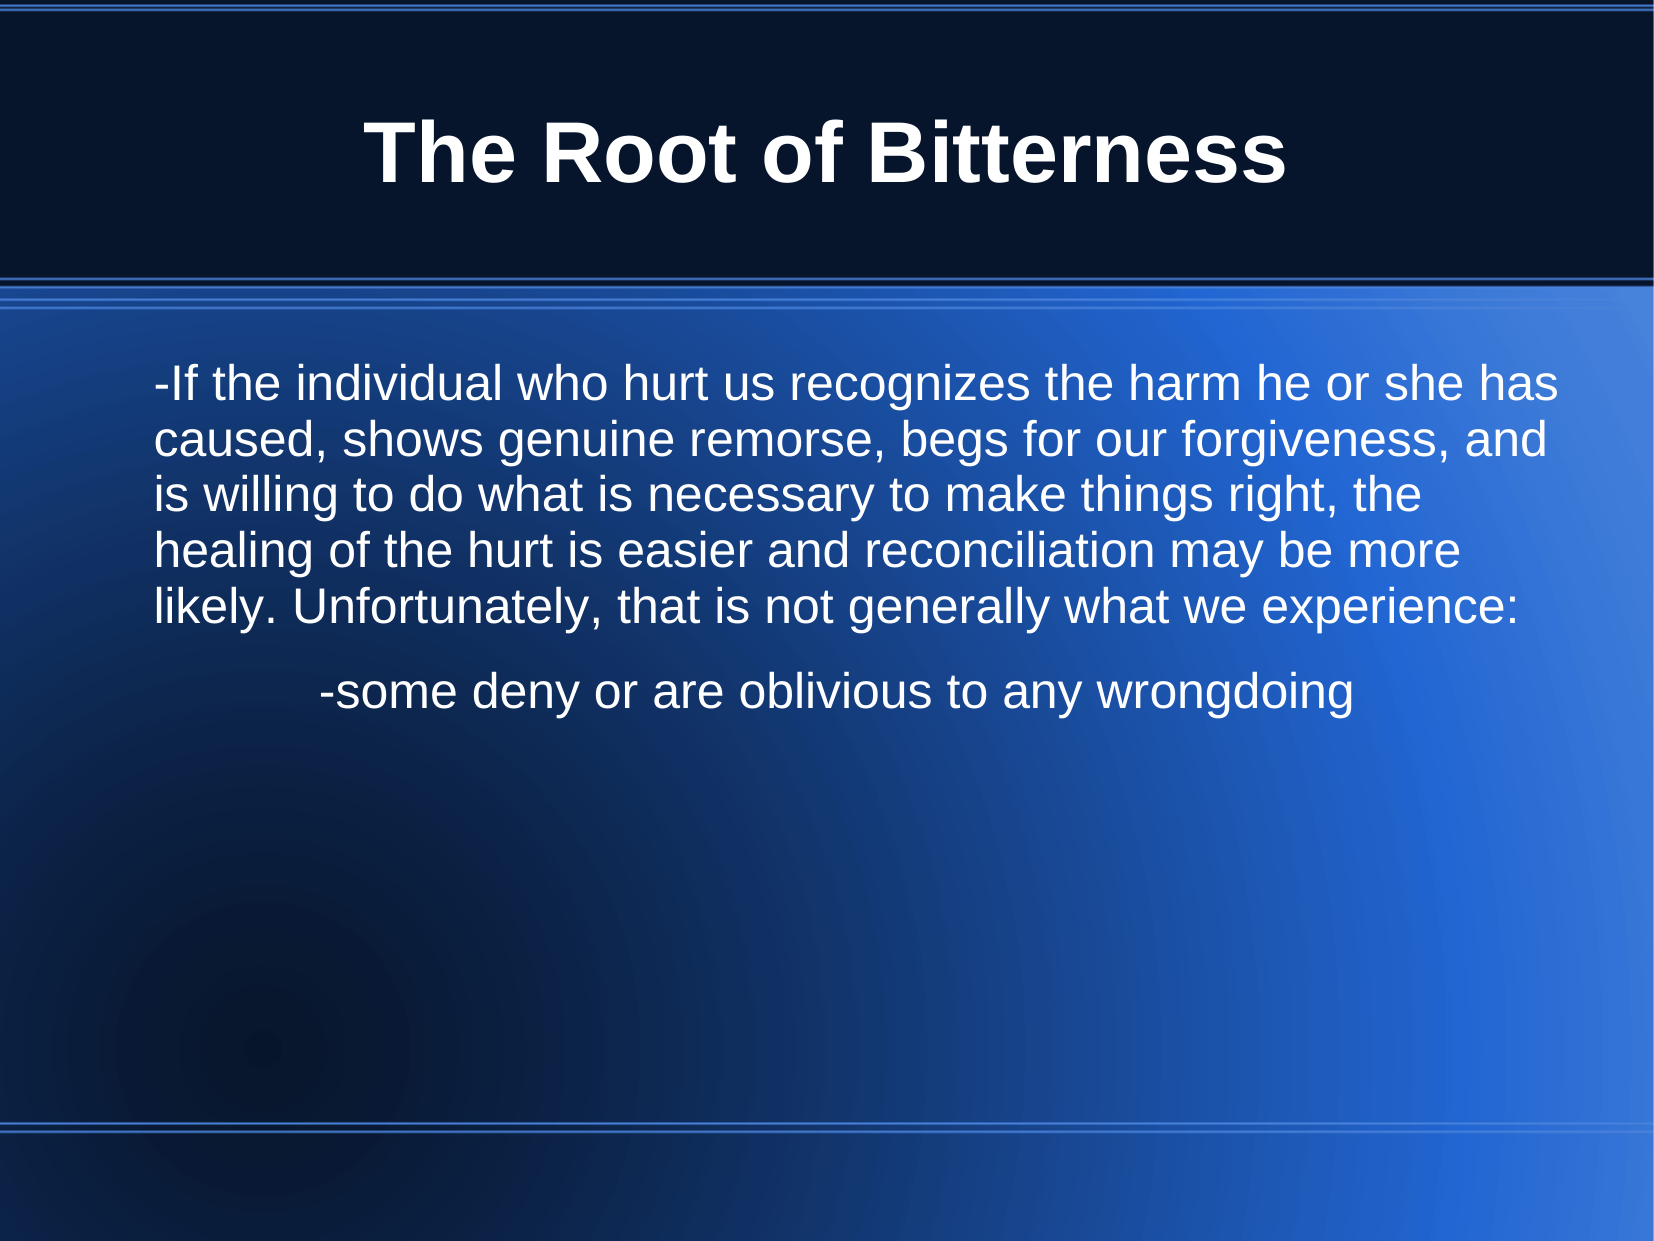

# The Root of Bitterness
-If the individual who hurt us recognizes the harm he or she has caused, shows genuine remorse, begs for our forgiveness, and is willing to do what is necessary to make things right, the healing of the hurt is easier and reconciliation may be more likely. Unfortunately, that is not generally what we experience:
-some deny or are oblivious to any wrongdoing